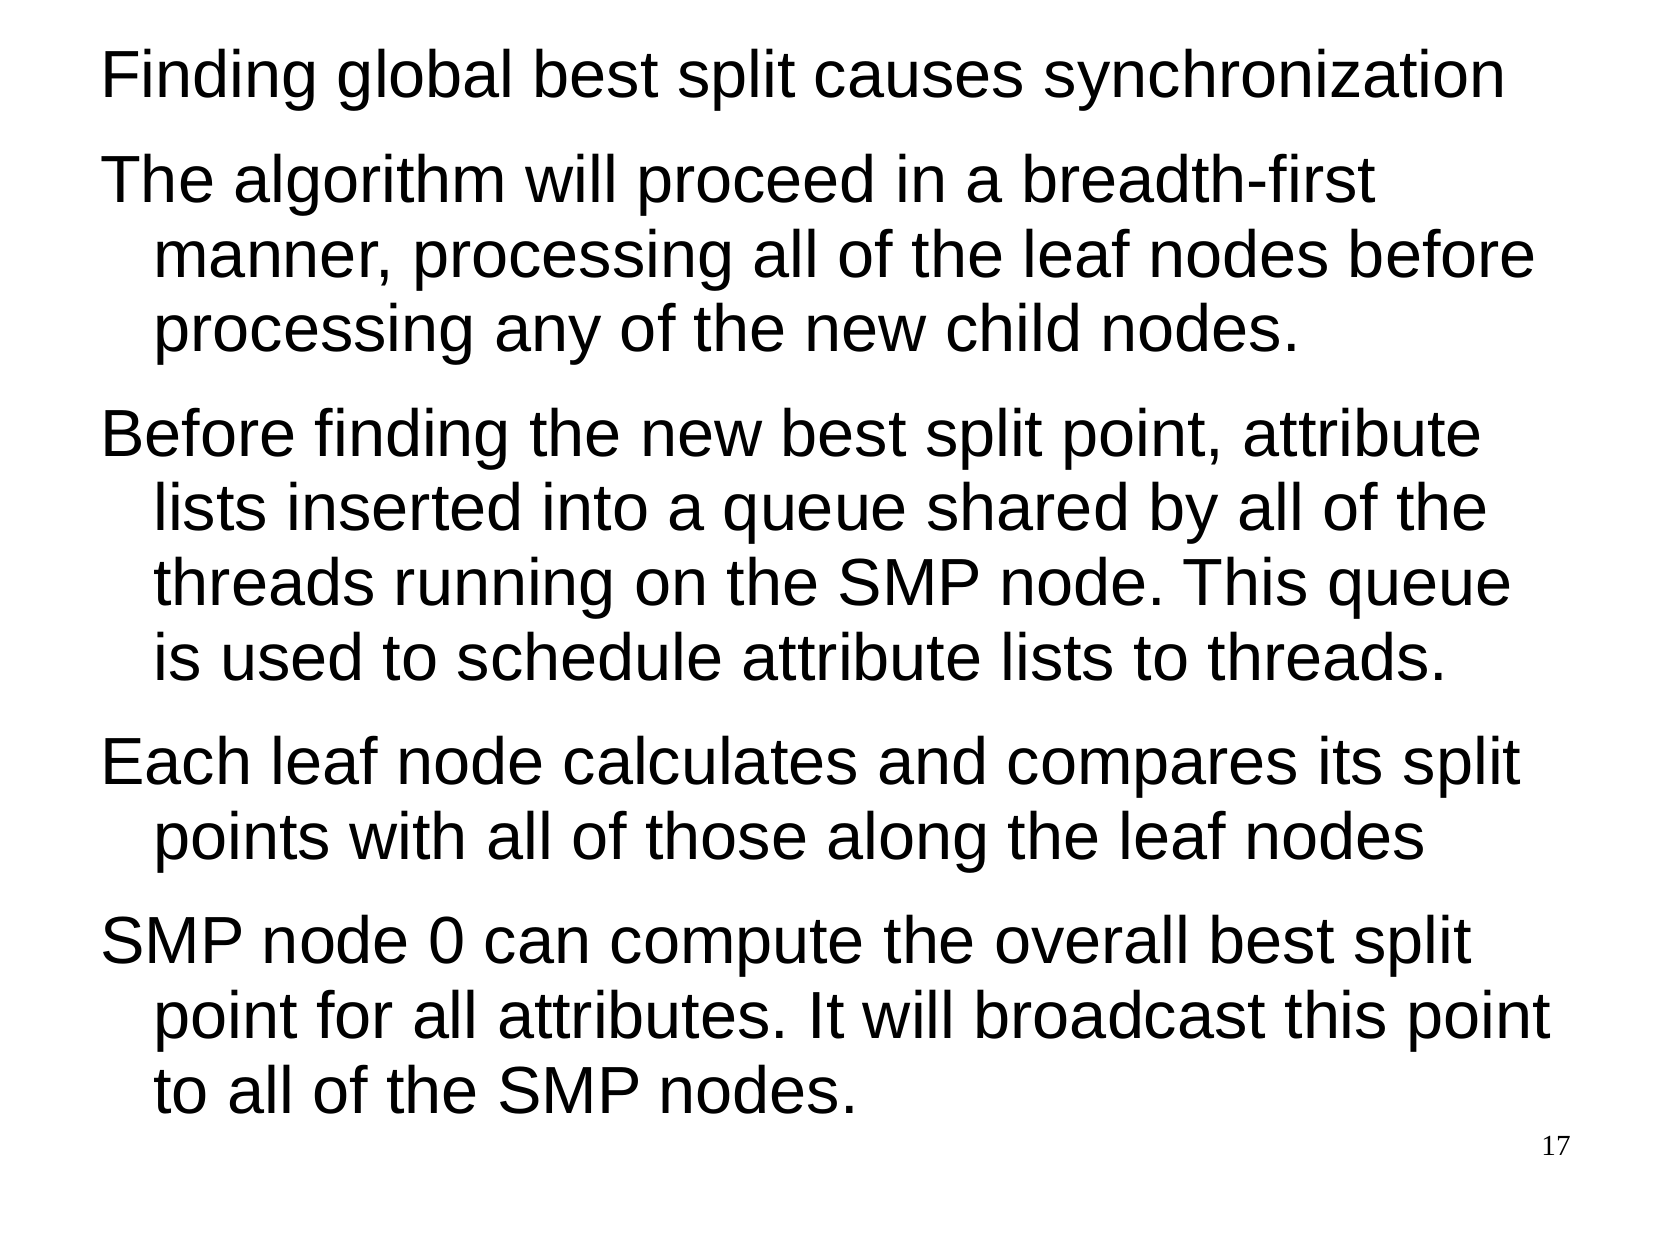

# Finding global best split causes synchronization
The algorithm will proceed in a breadth-first manner, processing all of the leaf nodes before processing any of the new child nodes.
Before finding the new best split point, attribute lists inserted into a queue shared by all of the threads running on the SMP node. This queue is used to schedule attribute lists to threads.
Each leaf node calculates and compares its split points with all of those along the leaf nodes
SMP node 0 can compute the overall best split point for all attributes. It will broadcast this point to all of the SMP nodes.
17